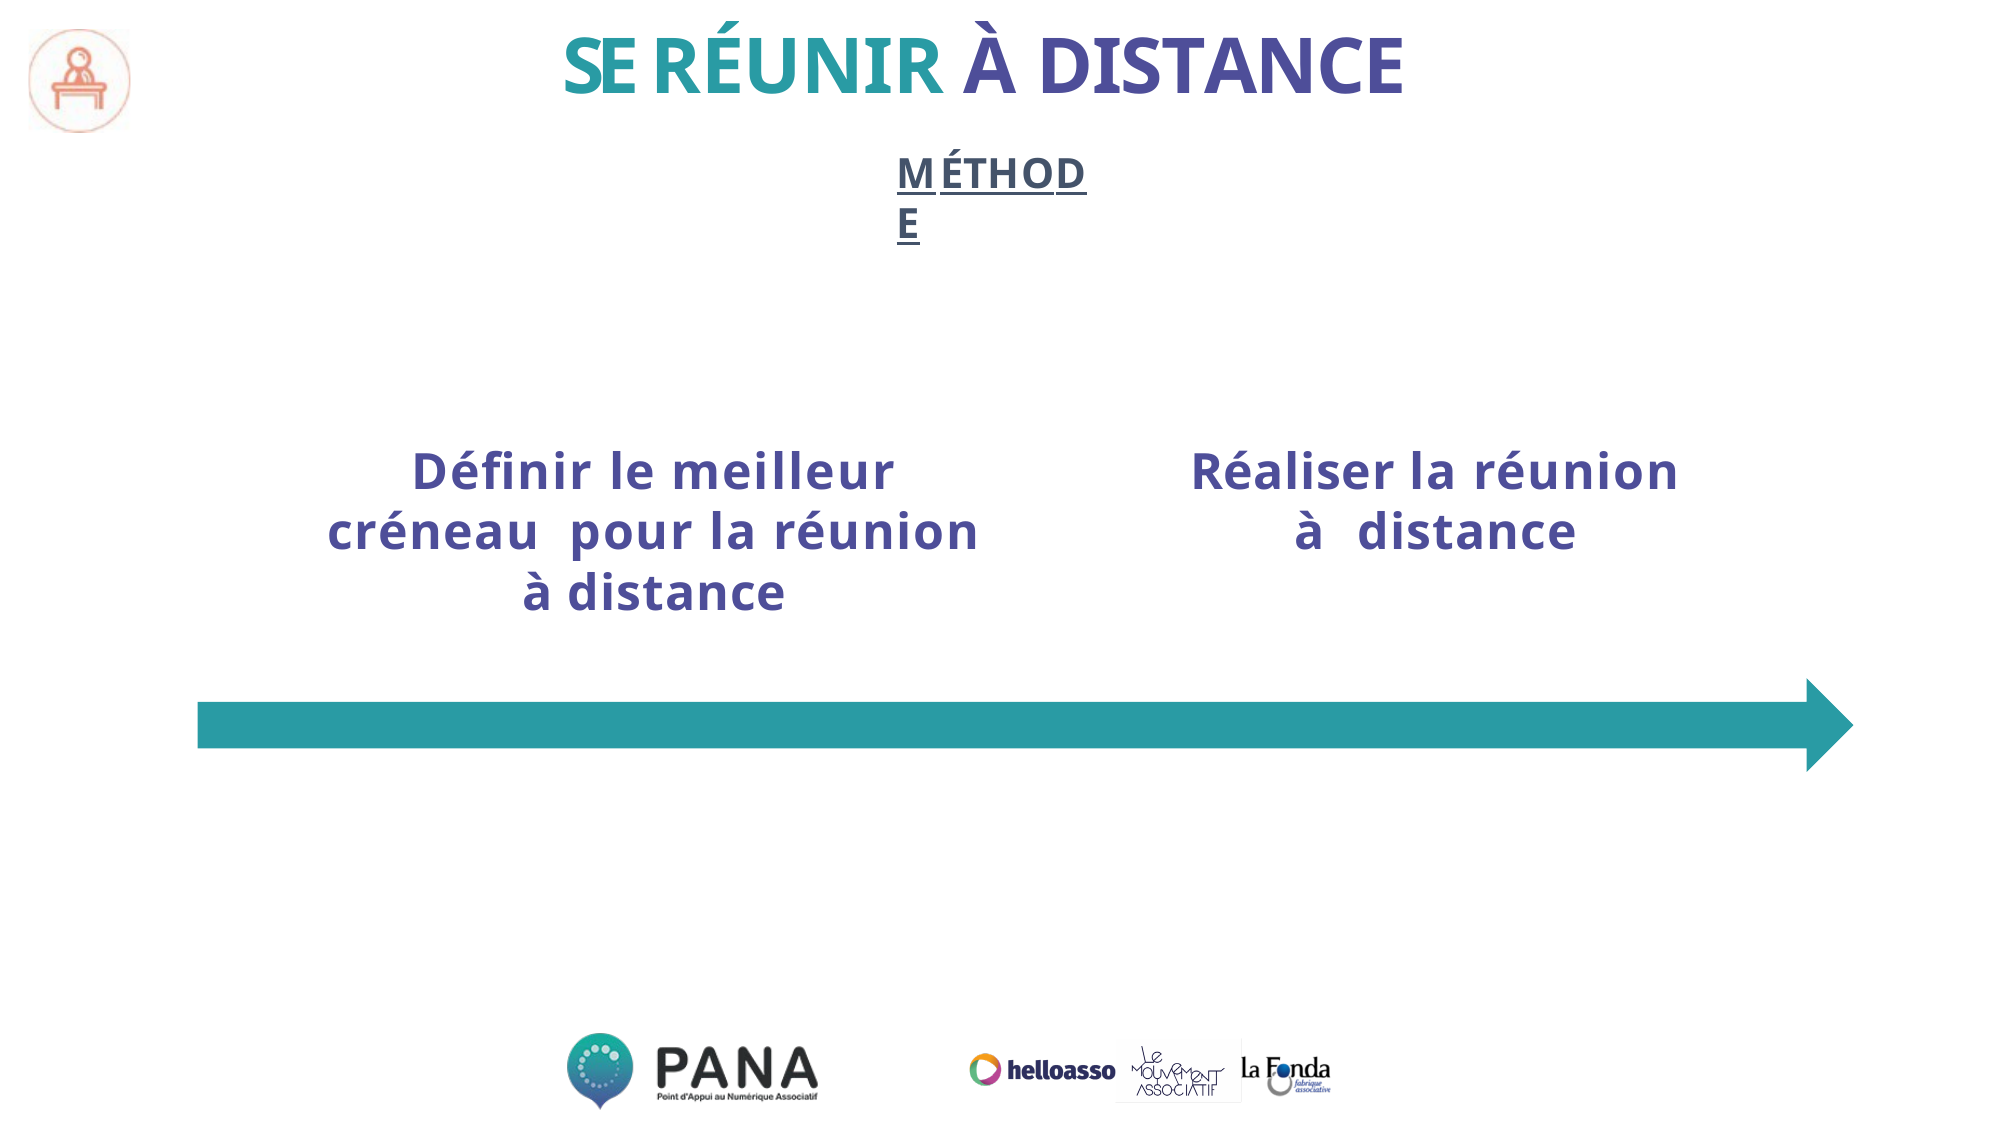

# SE RÉUNIR À DISTANCE
MÉTHODE
Définir le meilleur créneau pour la réunion à distance
Réaliser la réunion à distance